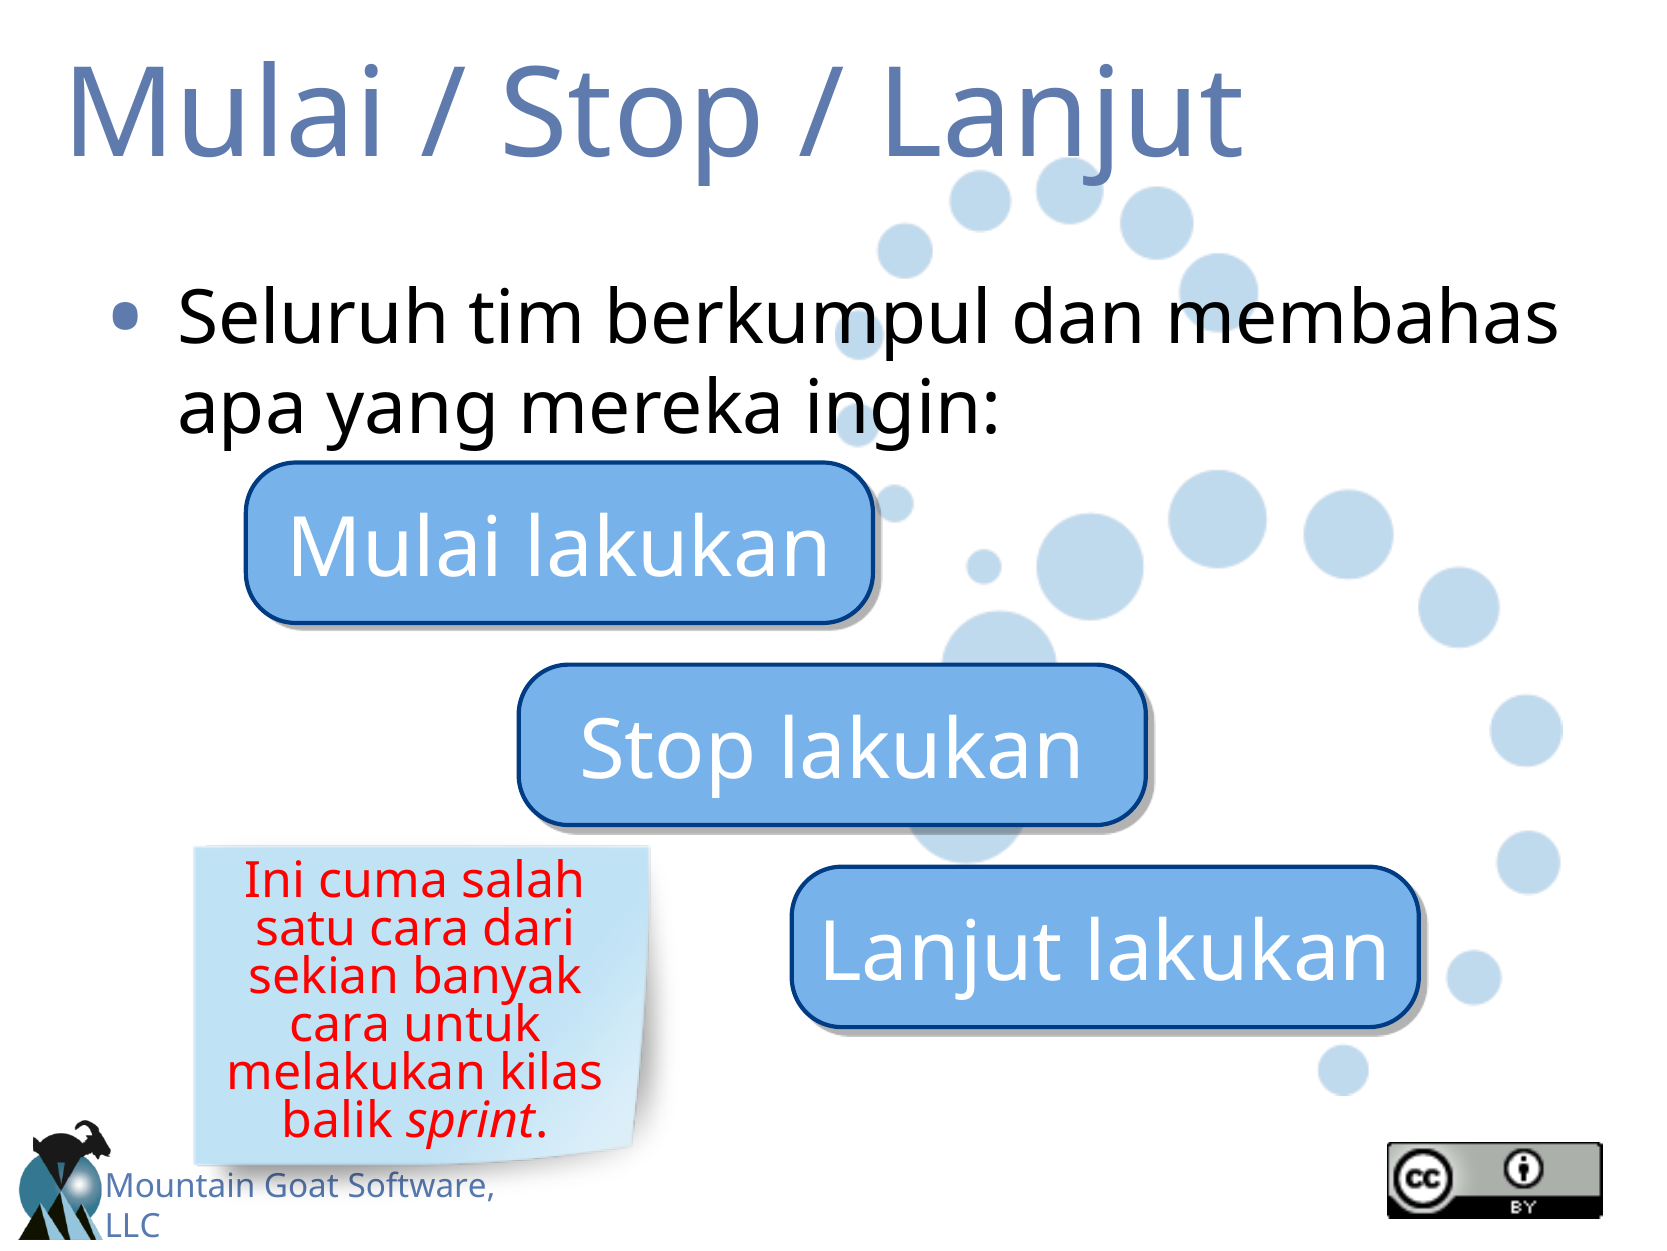

# Mulai / Stop / Lanjut
Seluruh tim berkumpul dan membahas apa yang mereka ingin:
Mulai lakukan
Stop lakukan
Ini cuma salah satu cara dari sekian banyak cara untuk melakukan kilas balik sprint.
Lanjut lakukan